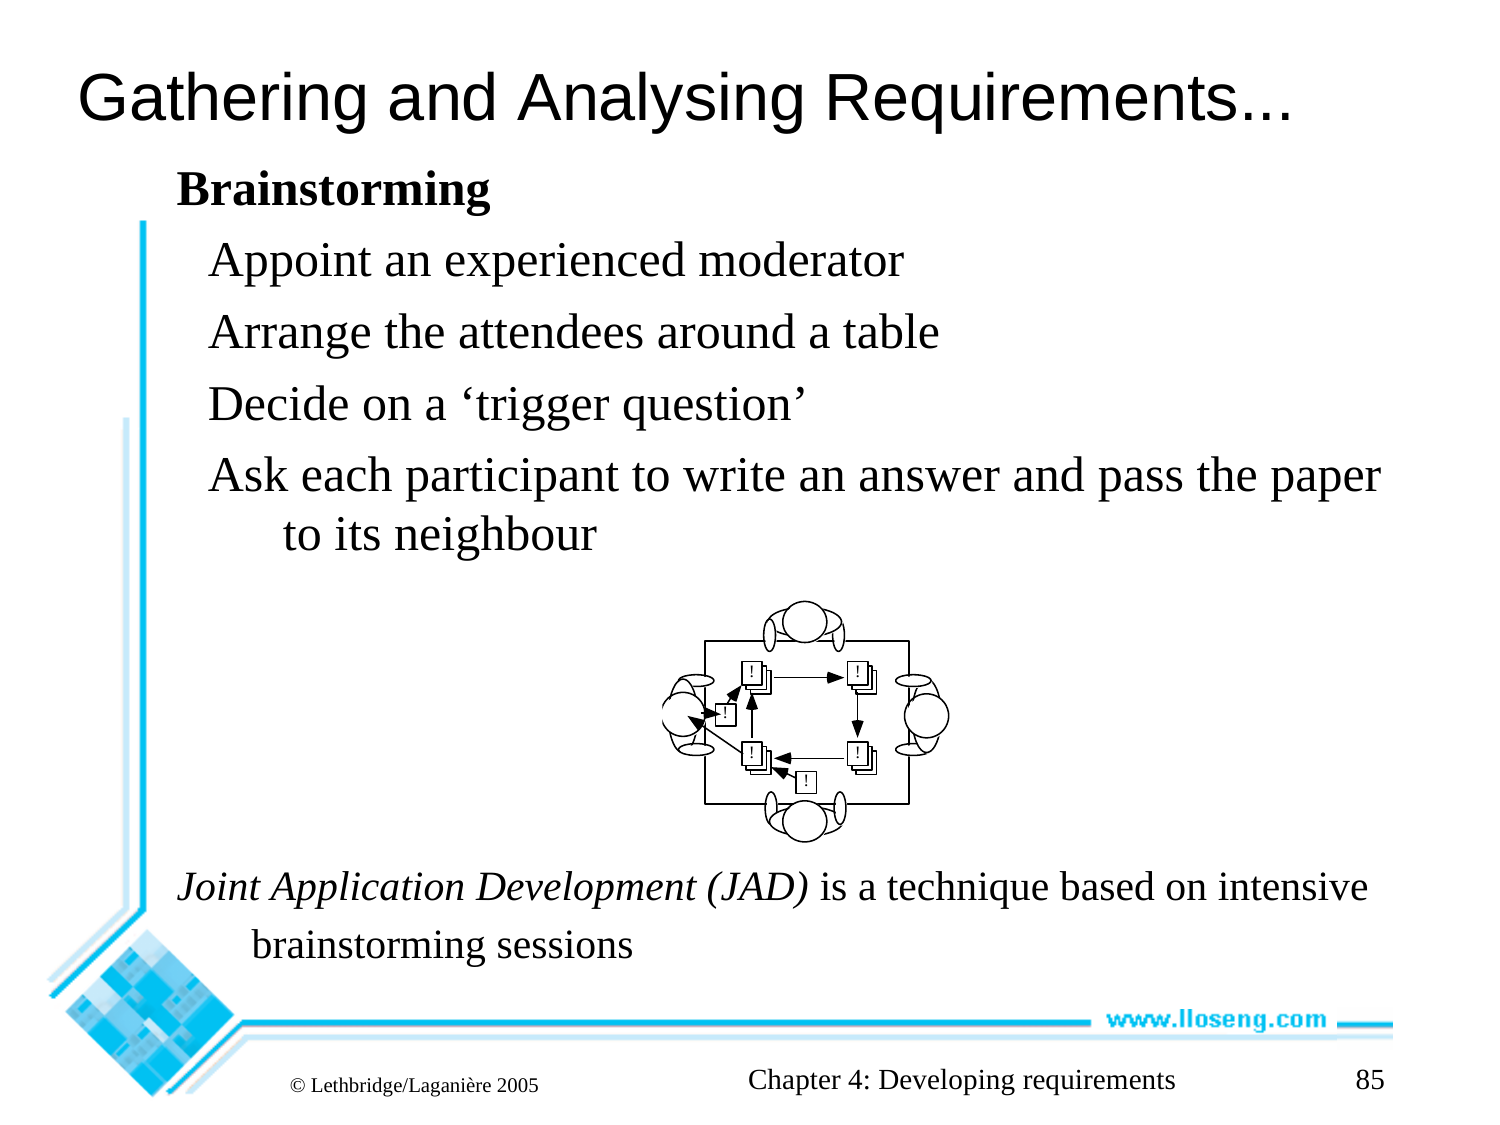

# Gathering and Analysing Requirements...
Brainstorming
Appoint an experienced moderator
Arrange the attendees around a table
Decide on a ‘trigger question’
Ask each participant to write an answer and pass the paper to its neighbour
Joint Application Development (JAD) is a technique based on intensive brainstorming sessions
Chapter 4: Developing requirements
© Lethbridge/Laganière 2005